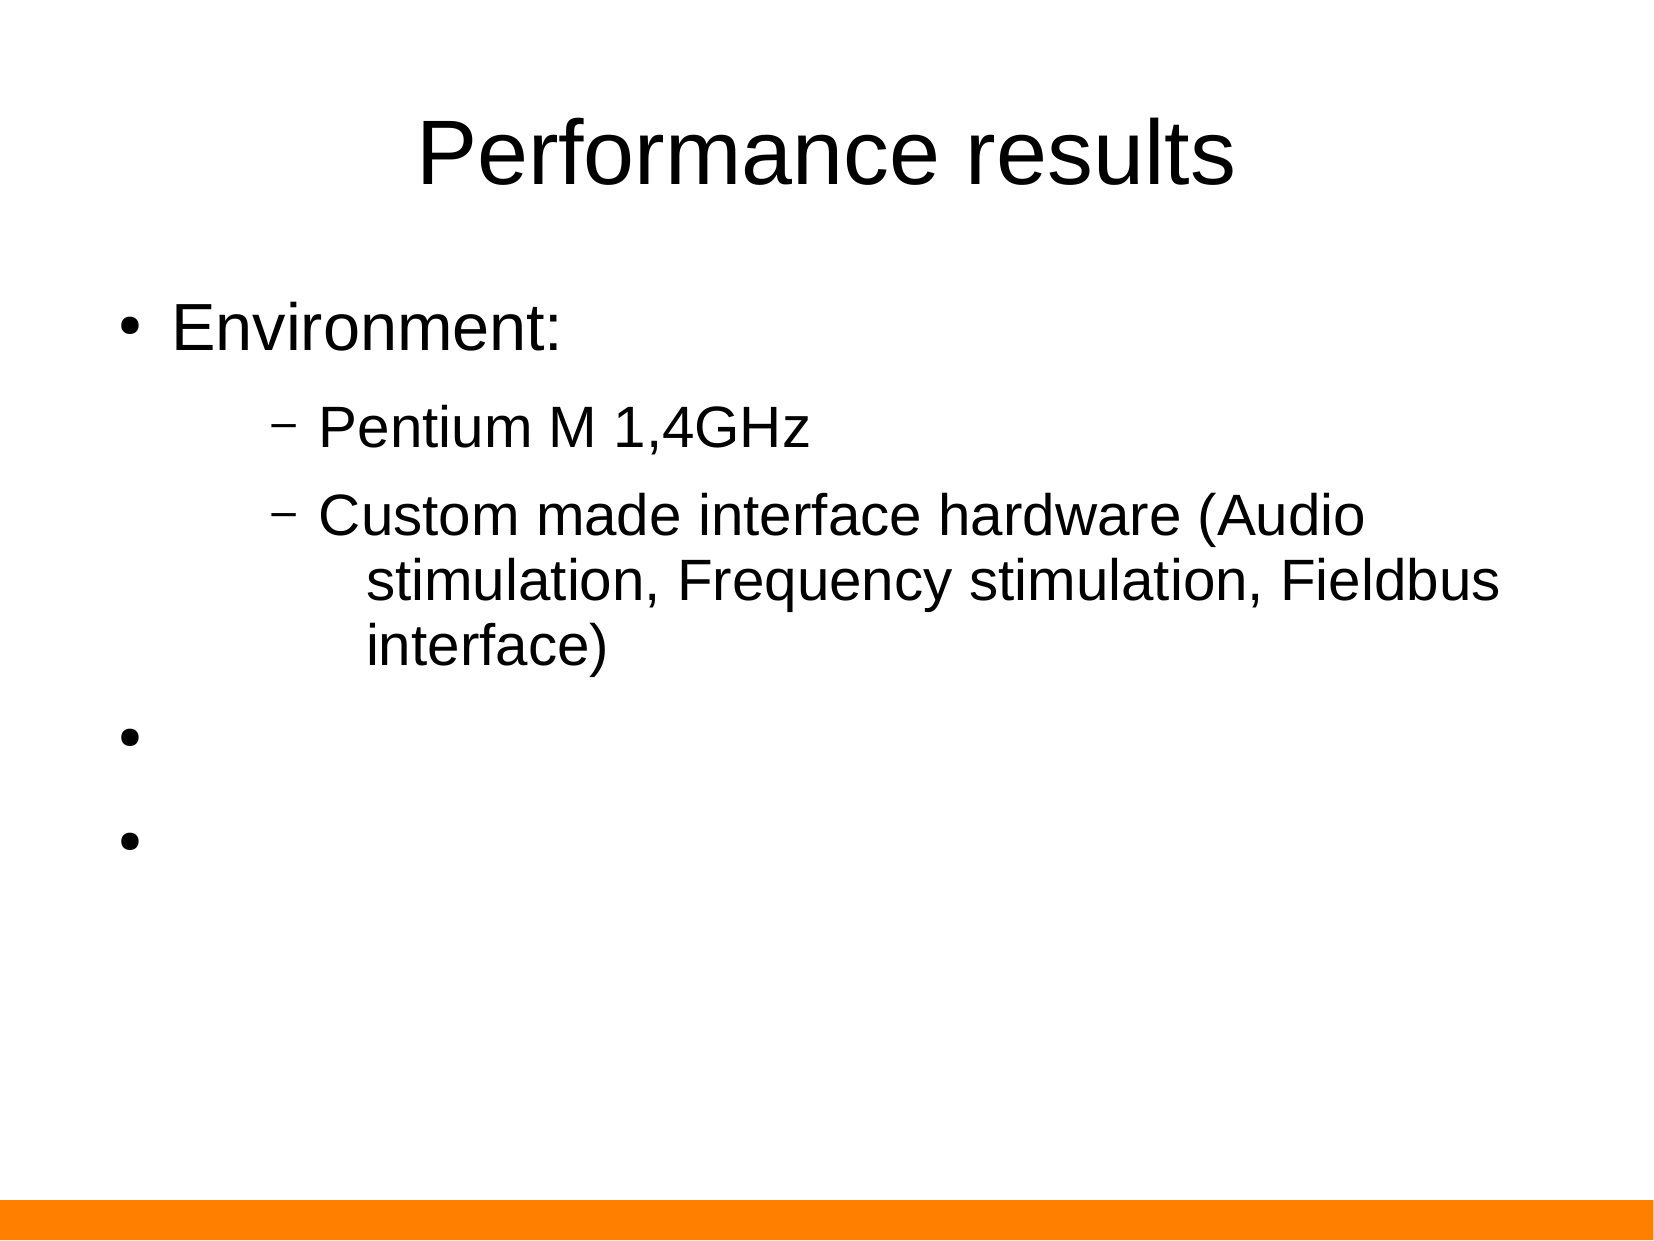

# Performance results
Environment:
Pentium M 1,4GHz
Custom made interface hardware (Audio stimulation, Frequency stimulation, Fieldbus interface)